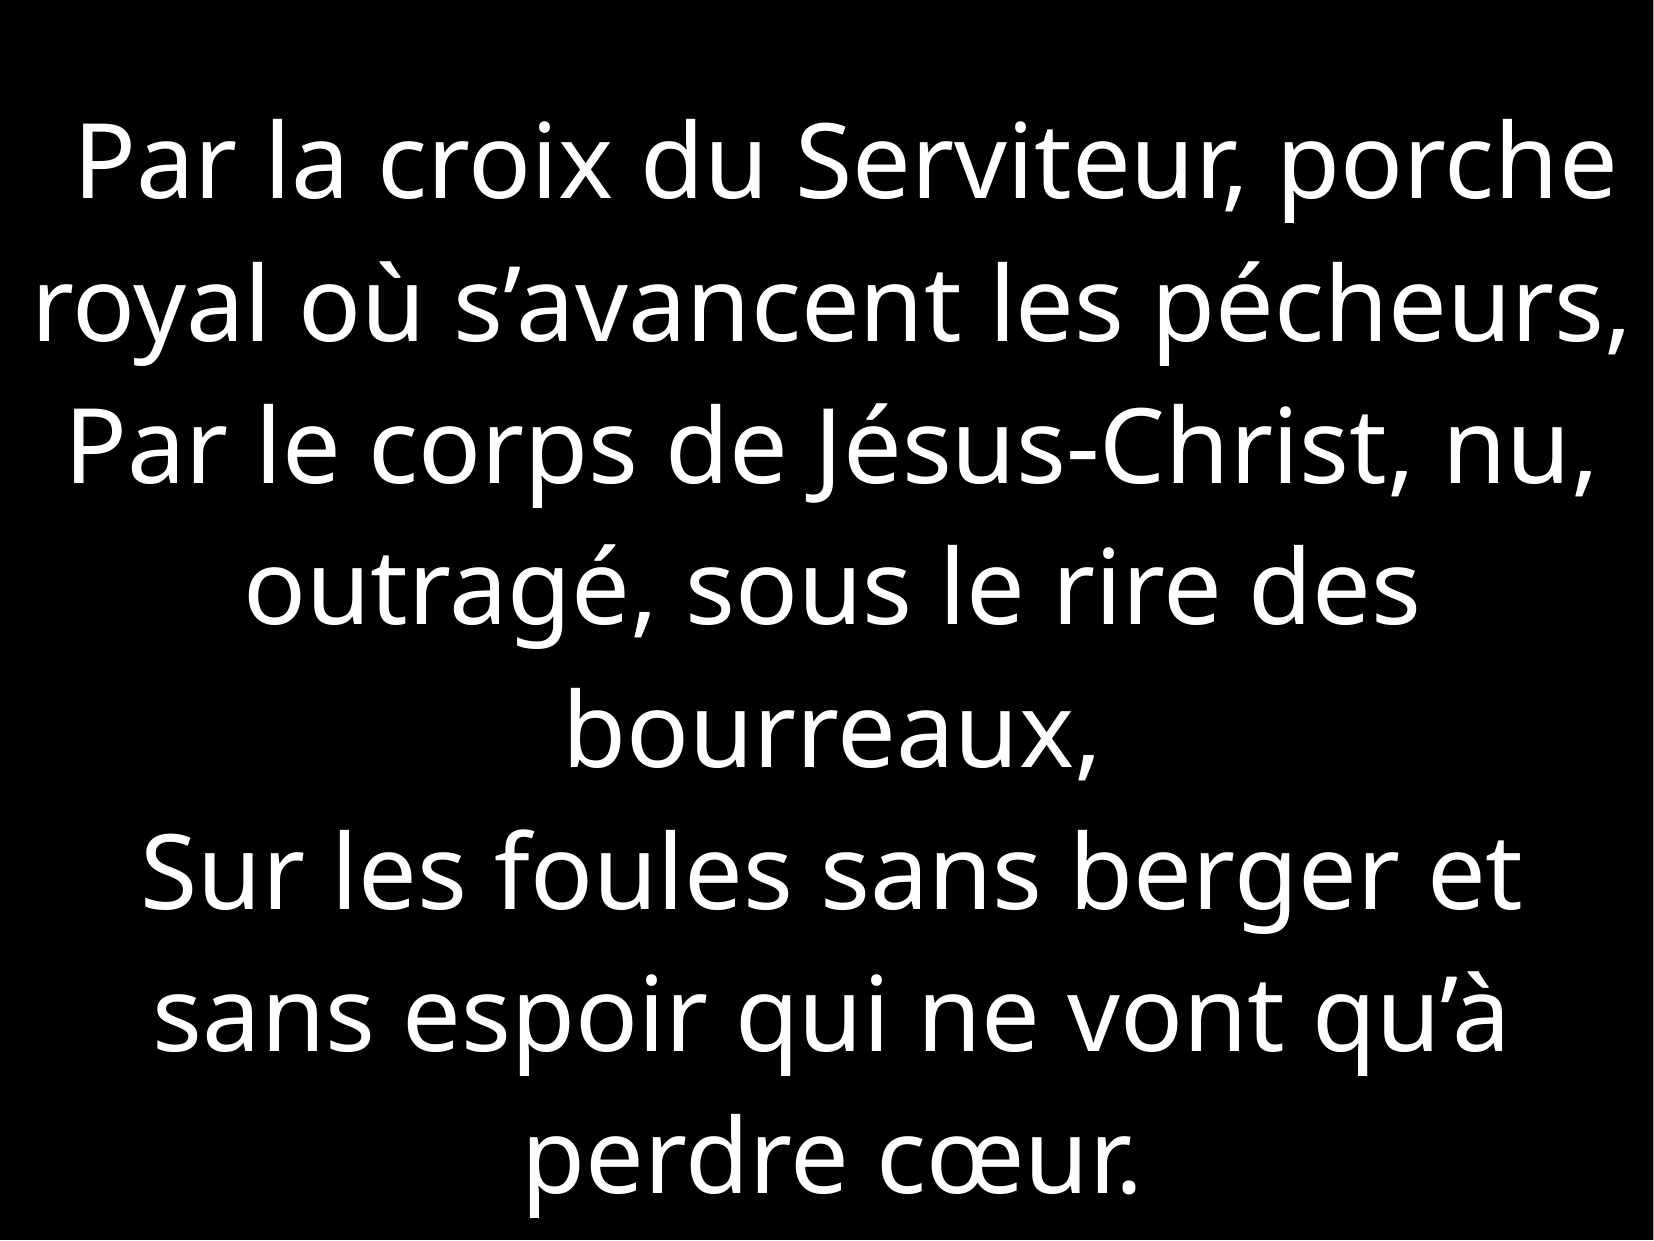

# Par la croix du Serviteur, porche royal où s’avancent les pécheurs,
Par le corps de Jésus-Christ, nu, outragé, sous le rire des bourreaux,
Sur les foules sans berger et sans espoir qui ne vont qu’à perdre cœur.